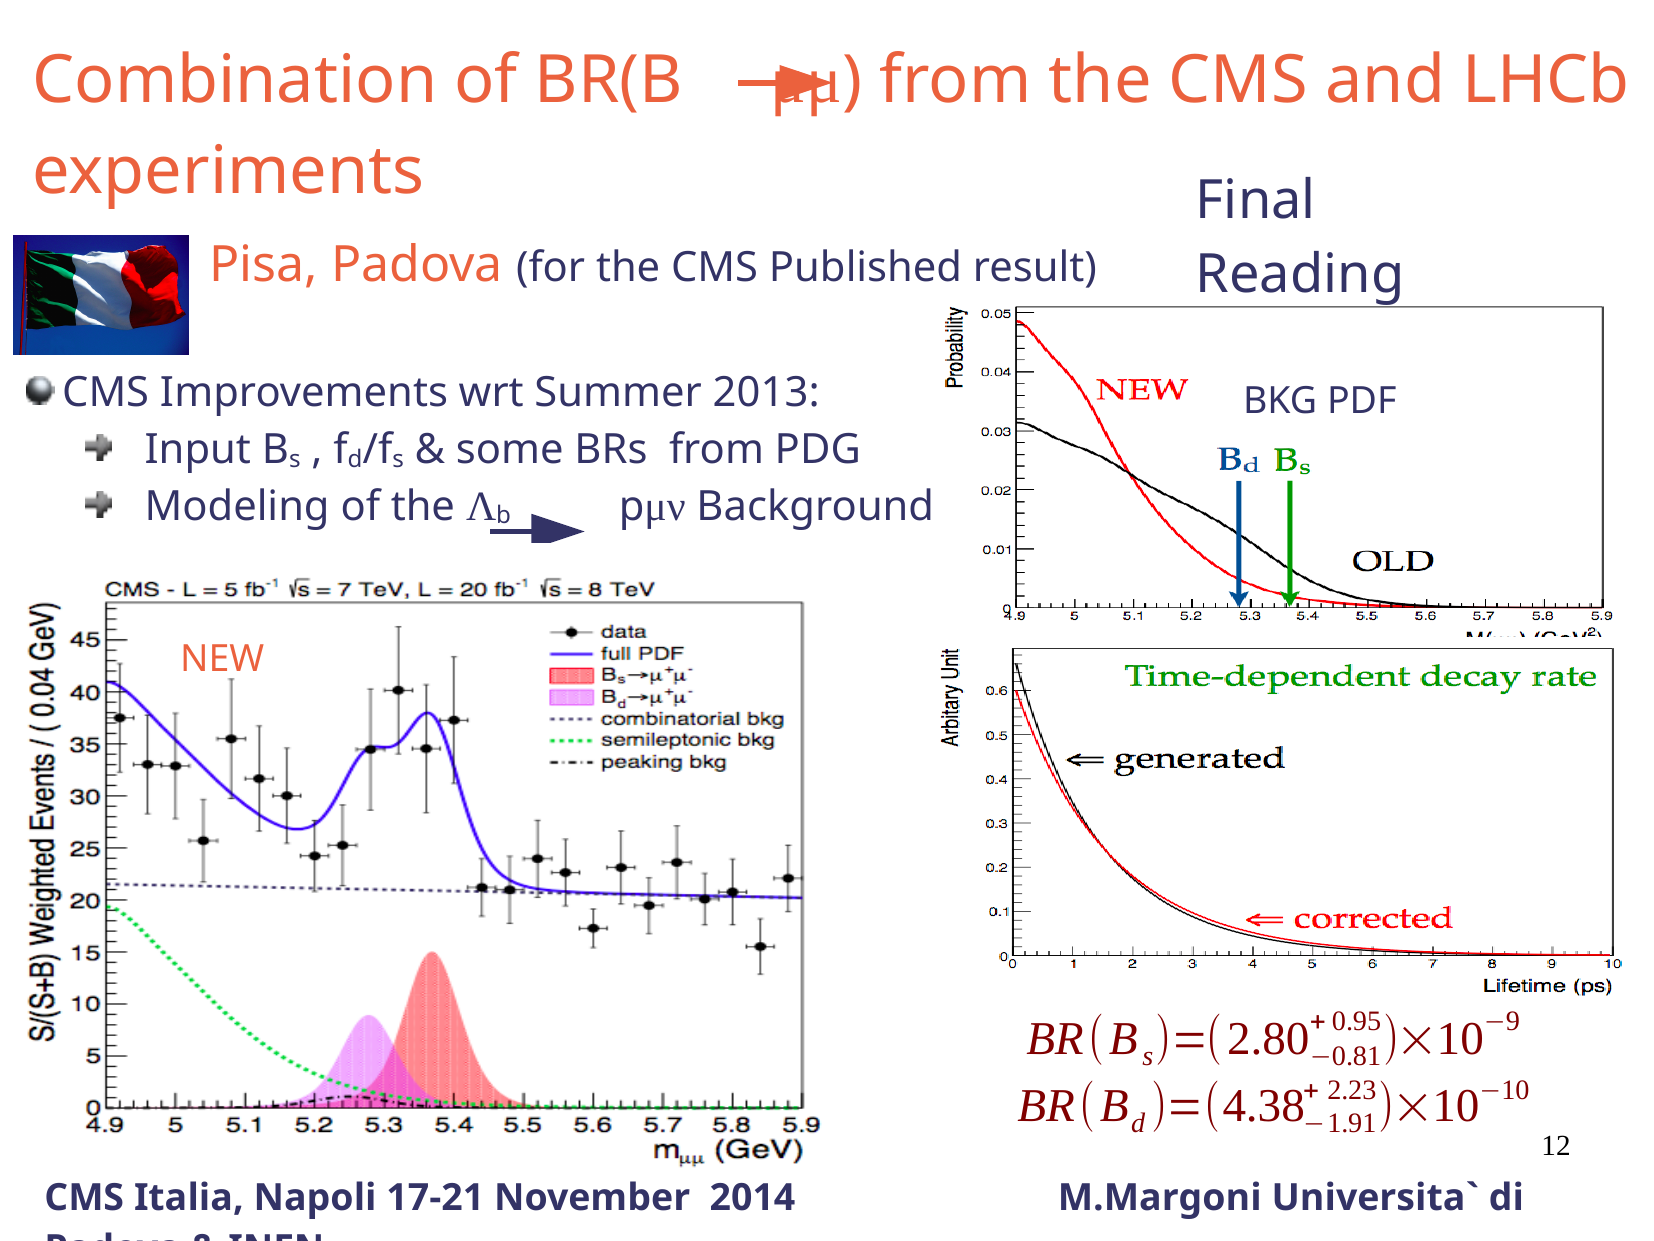

Combination of BR(B μμ) from the CMS and LHCb experiments
Final Reading
Pisa, Padova (for the CMS Published result)
CMS Improvements wrt Summer 2013:
Input Bs , fd/fs & some BRs from PDG
Modeling of the Λb pμν Background
BKG PDF
NEW
12
CMS Italia, Napoli 17-21 November 2014 M.Margoni Universita` di Padova & INFN